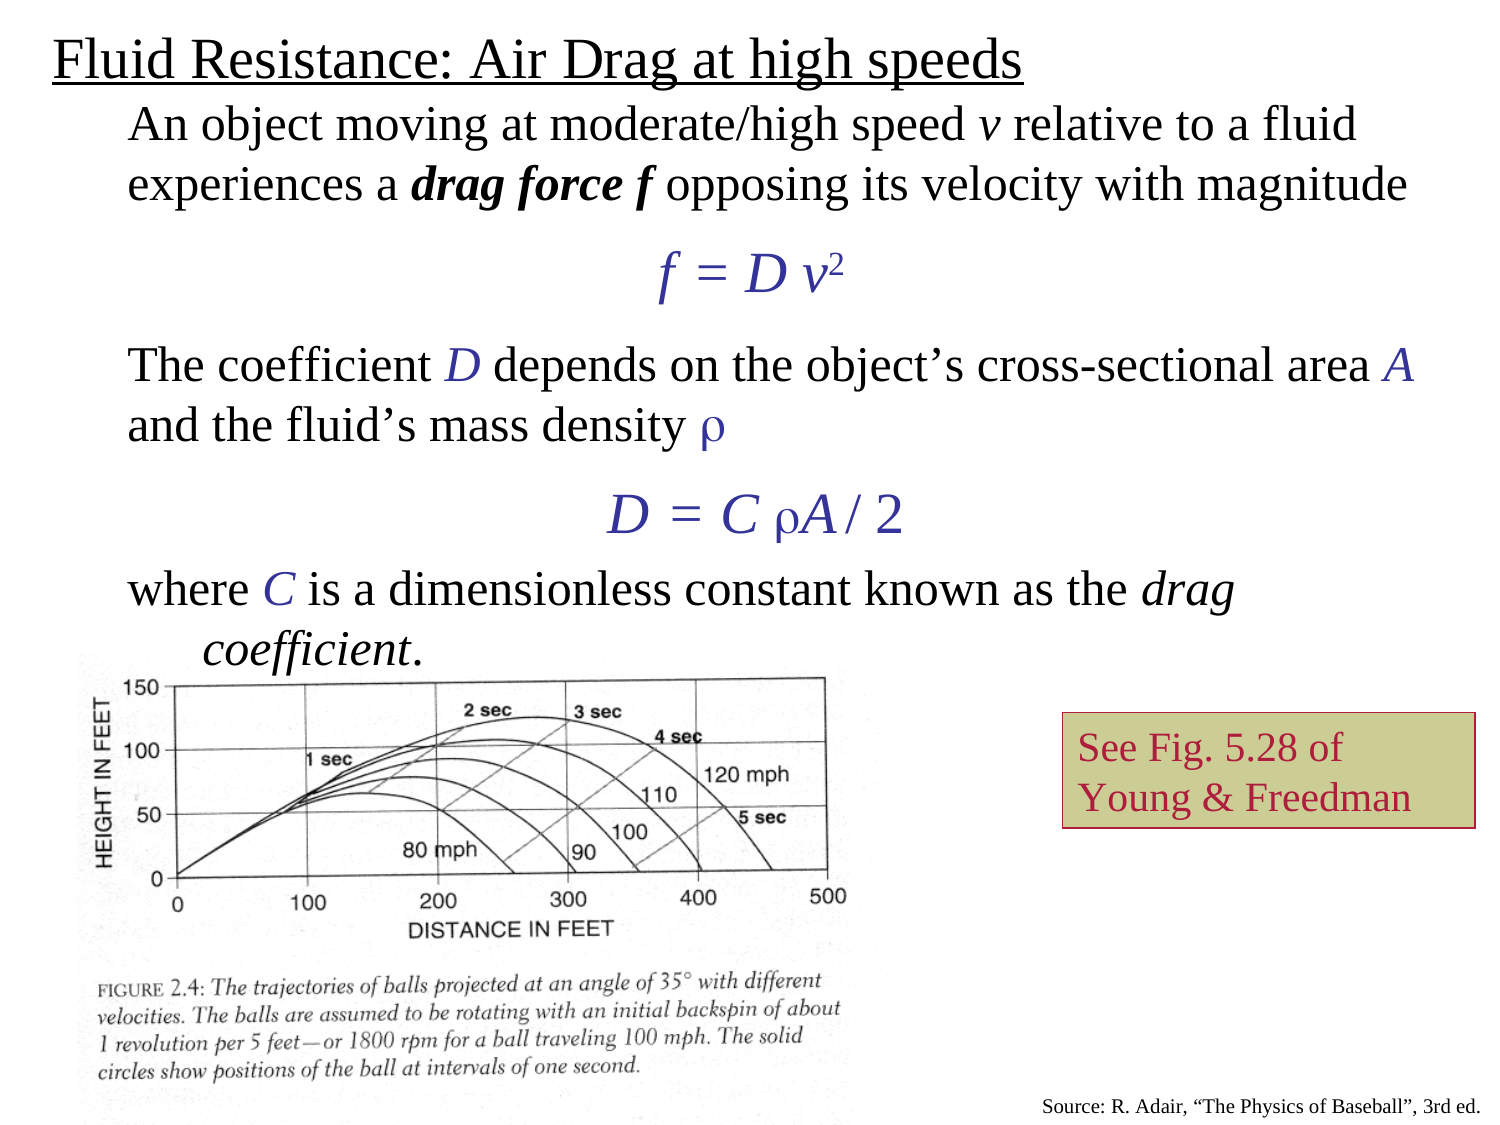

Fluid Resistance: Air Drag at high speeds
	An object moving at moderate/high speed v relative to a fluid experiences a drag force f opposing its velocity with magnitude
f = D v2
The coefficient D depends on the object’s cross-sectional area A
and the fluid’s mass density ρ
D = C ρA / 2
where C is a dimensionless constant known as the drag coefficient.
See Fig. 5.28 of Young & Freedman
Source: R. Adair, “The Physics of Baseball”, 3rd ed.